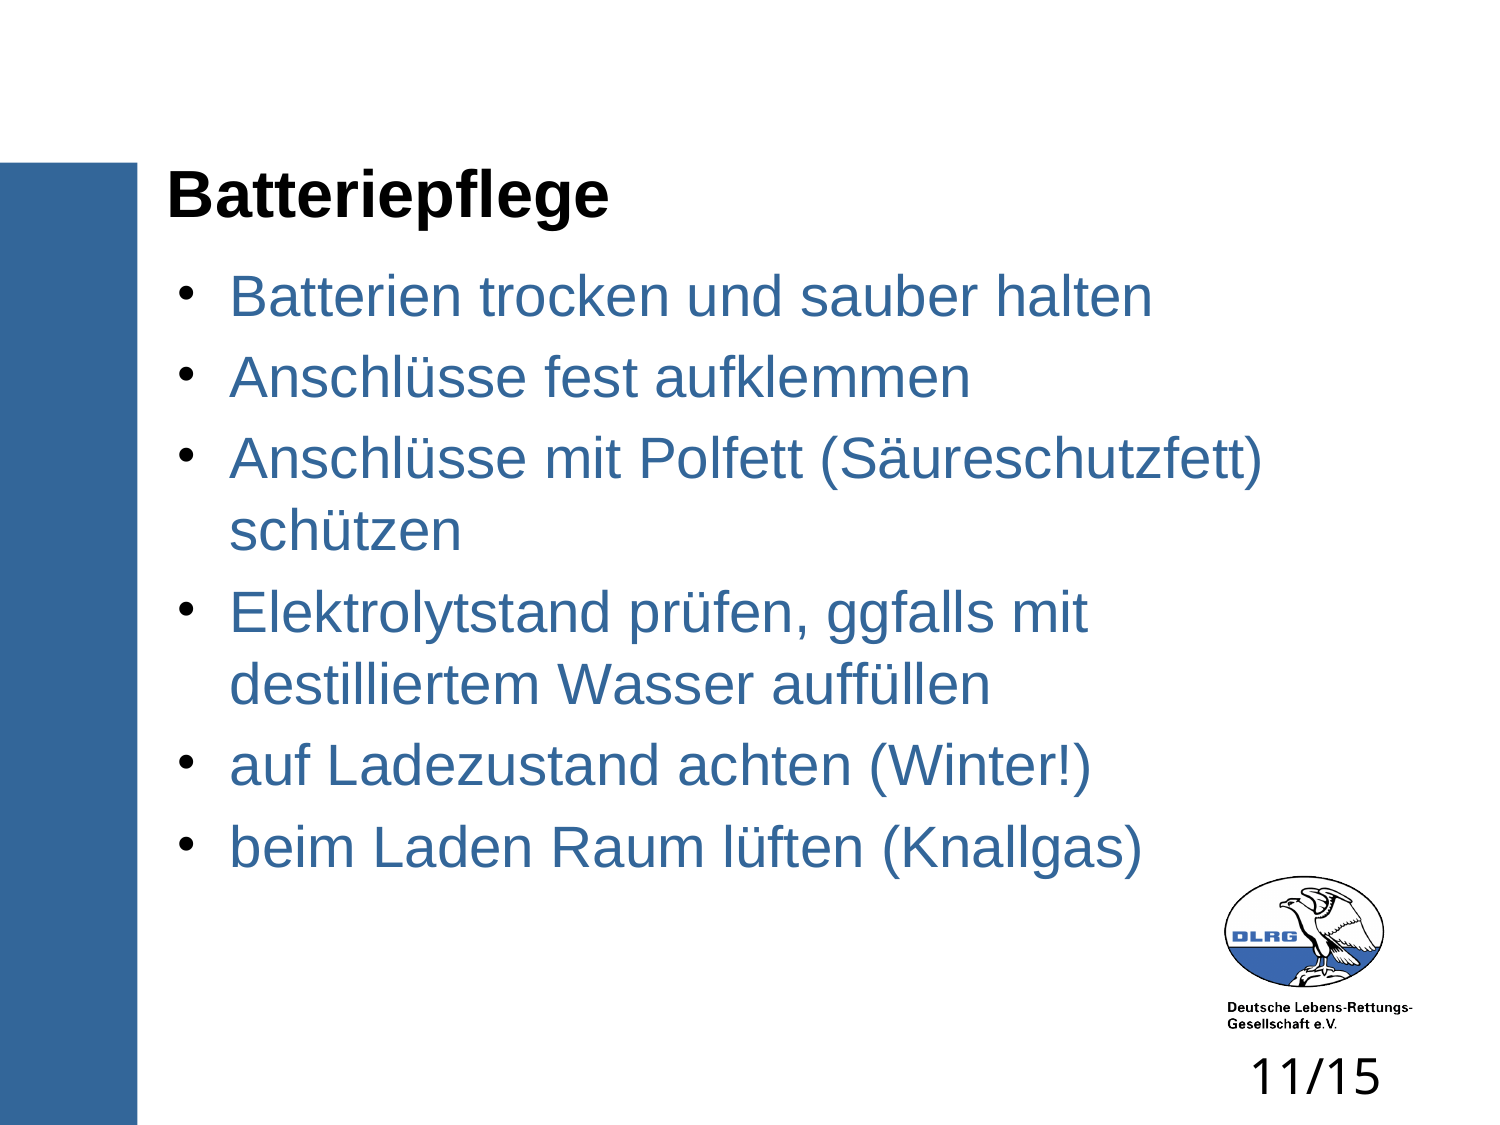

# Batteriepflege
Batterien trocken und sauber halten
Anschlüsse fest aufklemmen
Anschlüsse mit Polfett (Säureschutzfett) schützen
Elektrolytstand prüfen, ggfalls mit destilliertem Wasser auffüllen
auf Ladezustand achten (Winter!)
beim Laden Raum lüften (Knallgas)